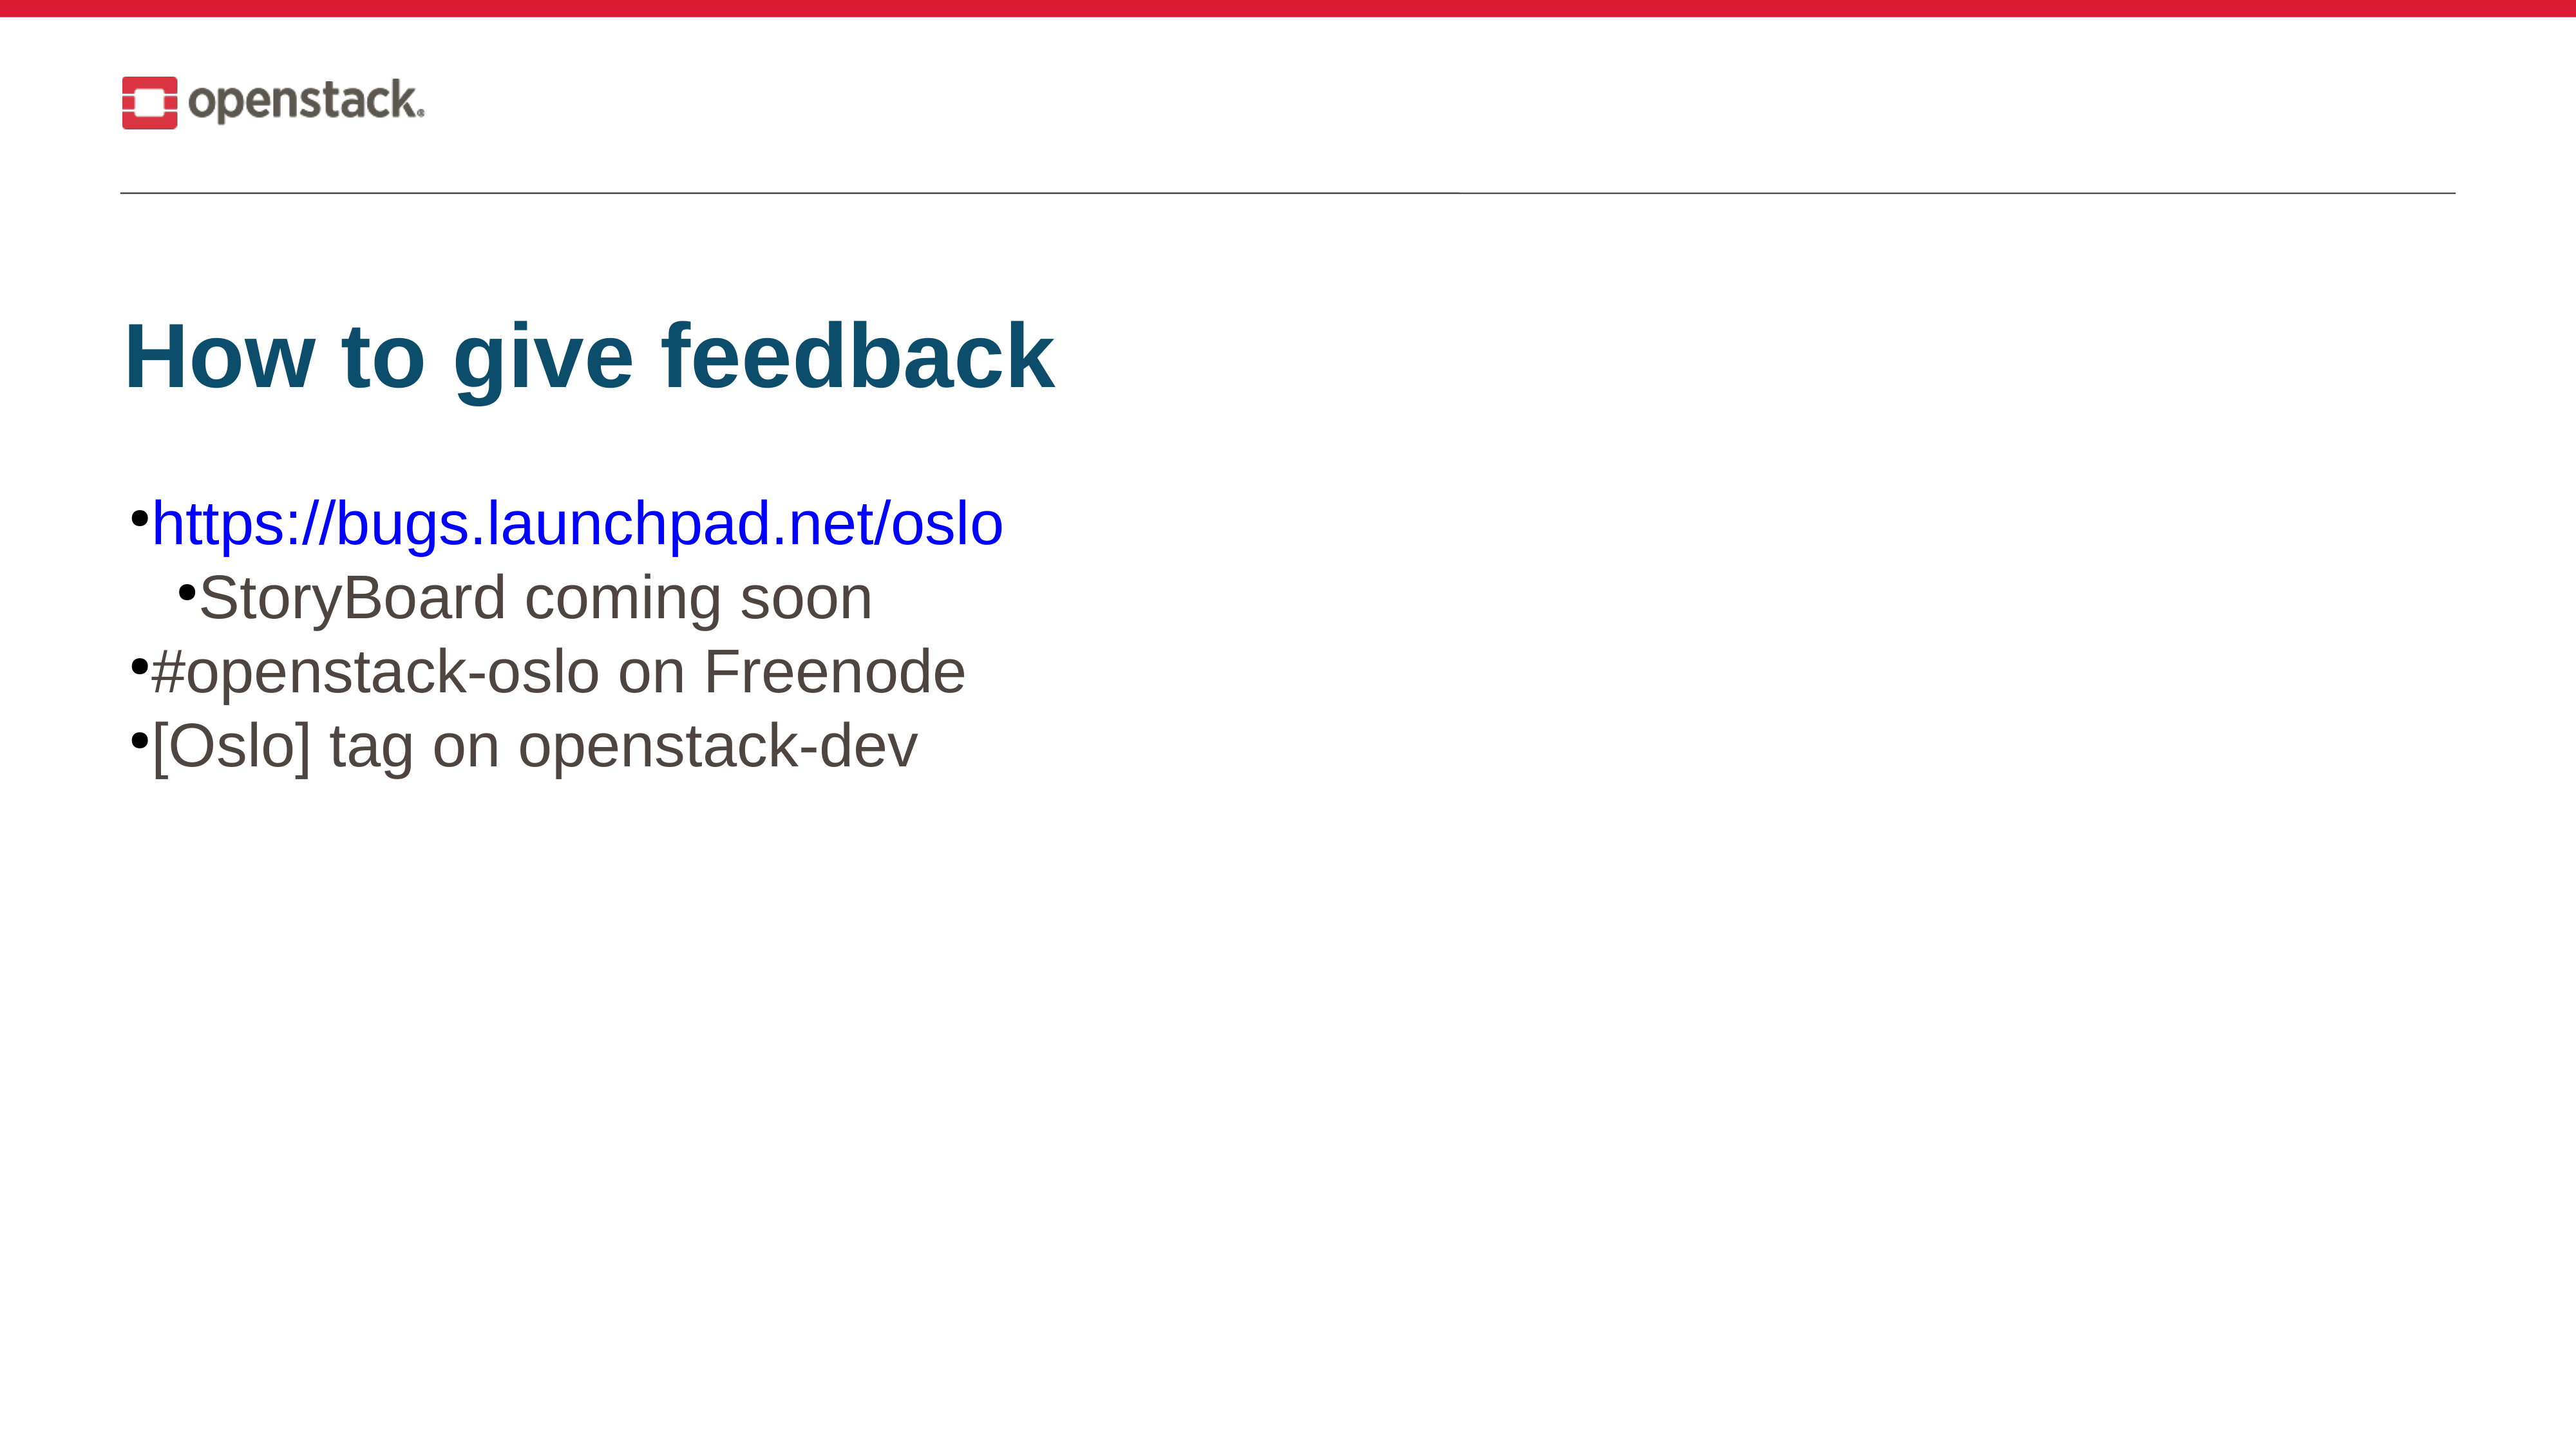

How to give feedback
https://bugs.launchpad.net/oslo
StoryBoard coming soon
#openstack-oslo on Freenode
[Oslo] tag on openstack-dev